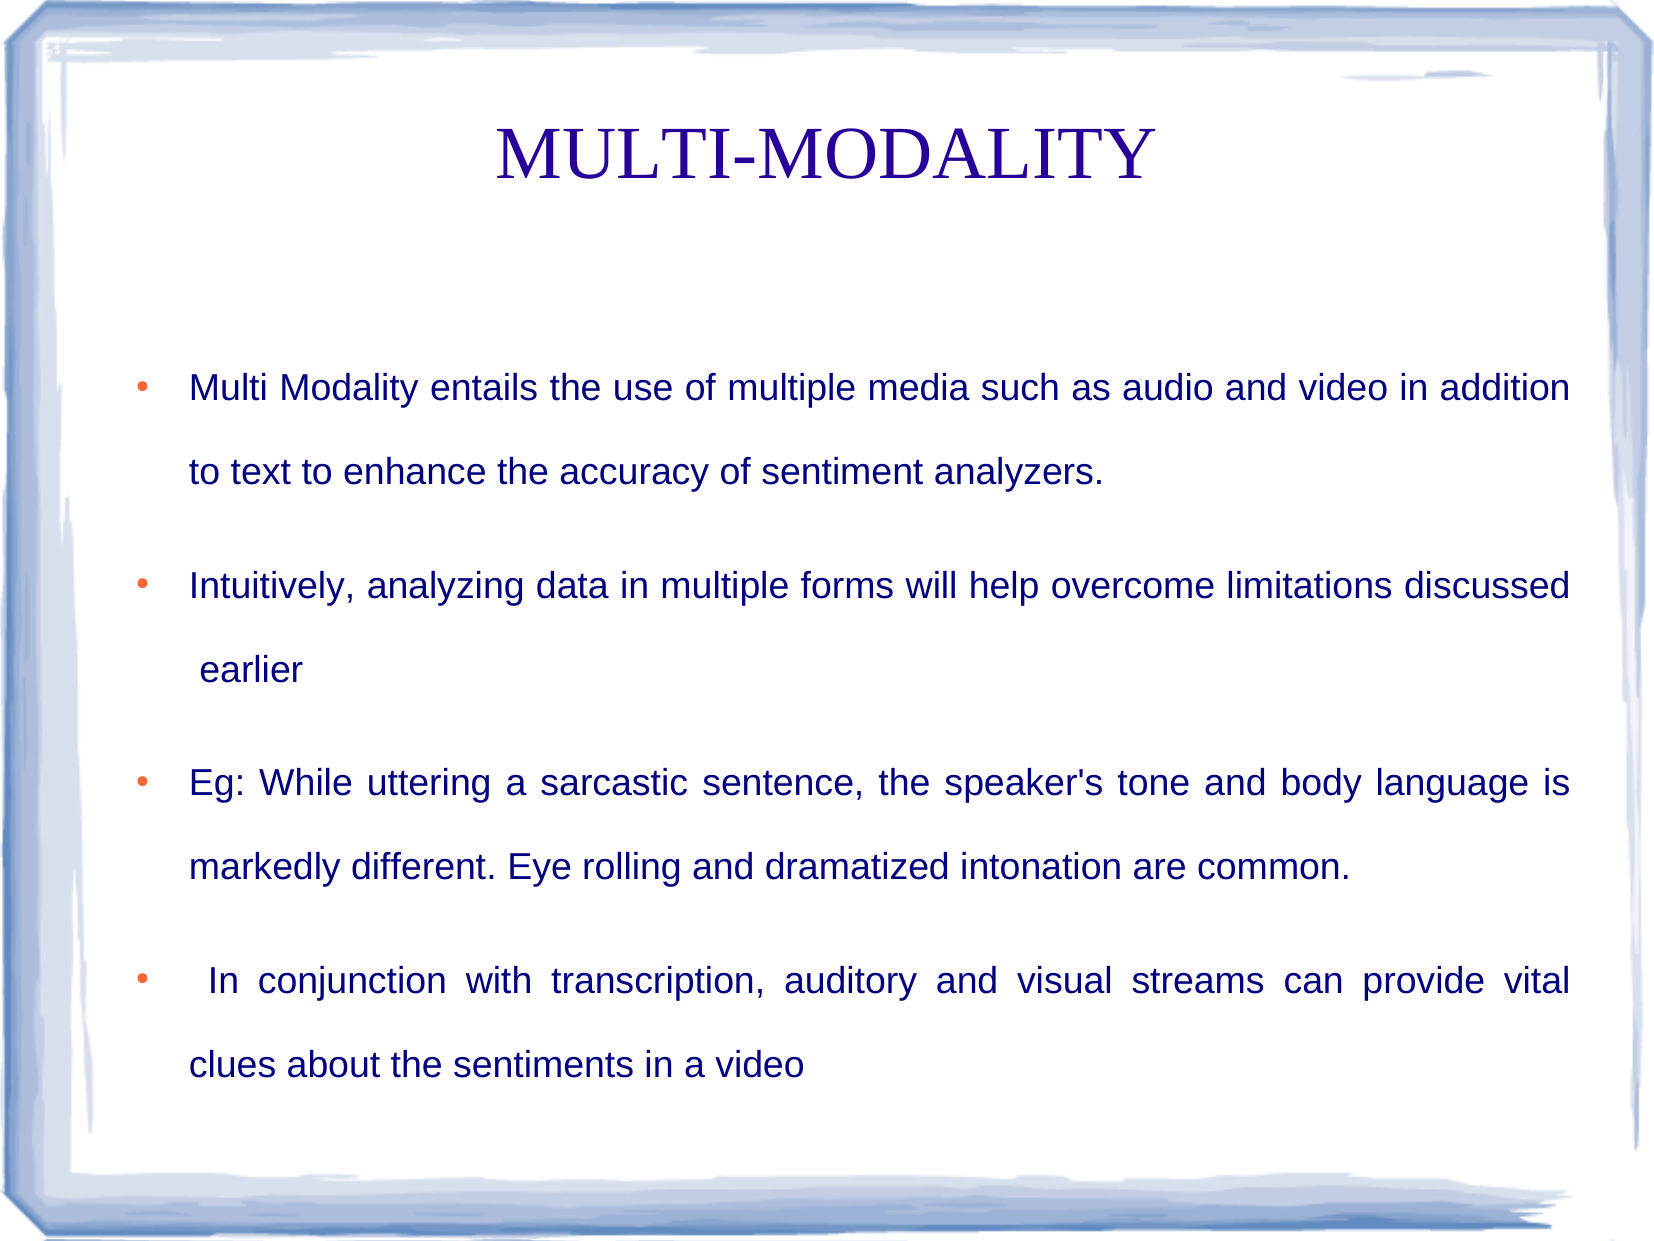

# MULTI-MODALITY
Multi Modality entails the use of multiple media such as audio and video in addition to text to enhance the accuracy of sentiment analyzers.
Intuitively, analyzing data in multiple forms will help overcome limitations discussed earlier
Eg: While uttering a sarcastic sentence, the speaker's tone and body language is markedly different. Eye rolling and dramatized intonation are common.
 In conjunction with transcription, auditory and visual streams can provide vital clues about the sentiments in a video